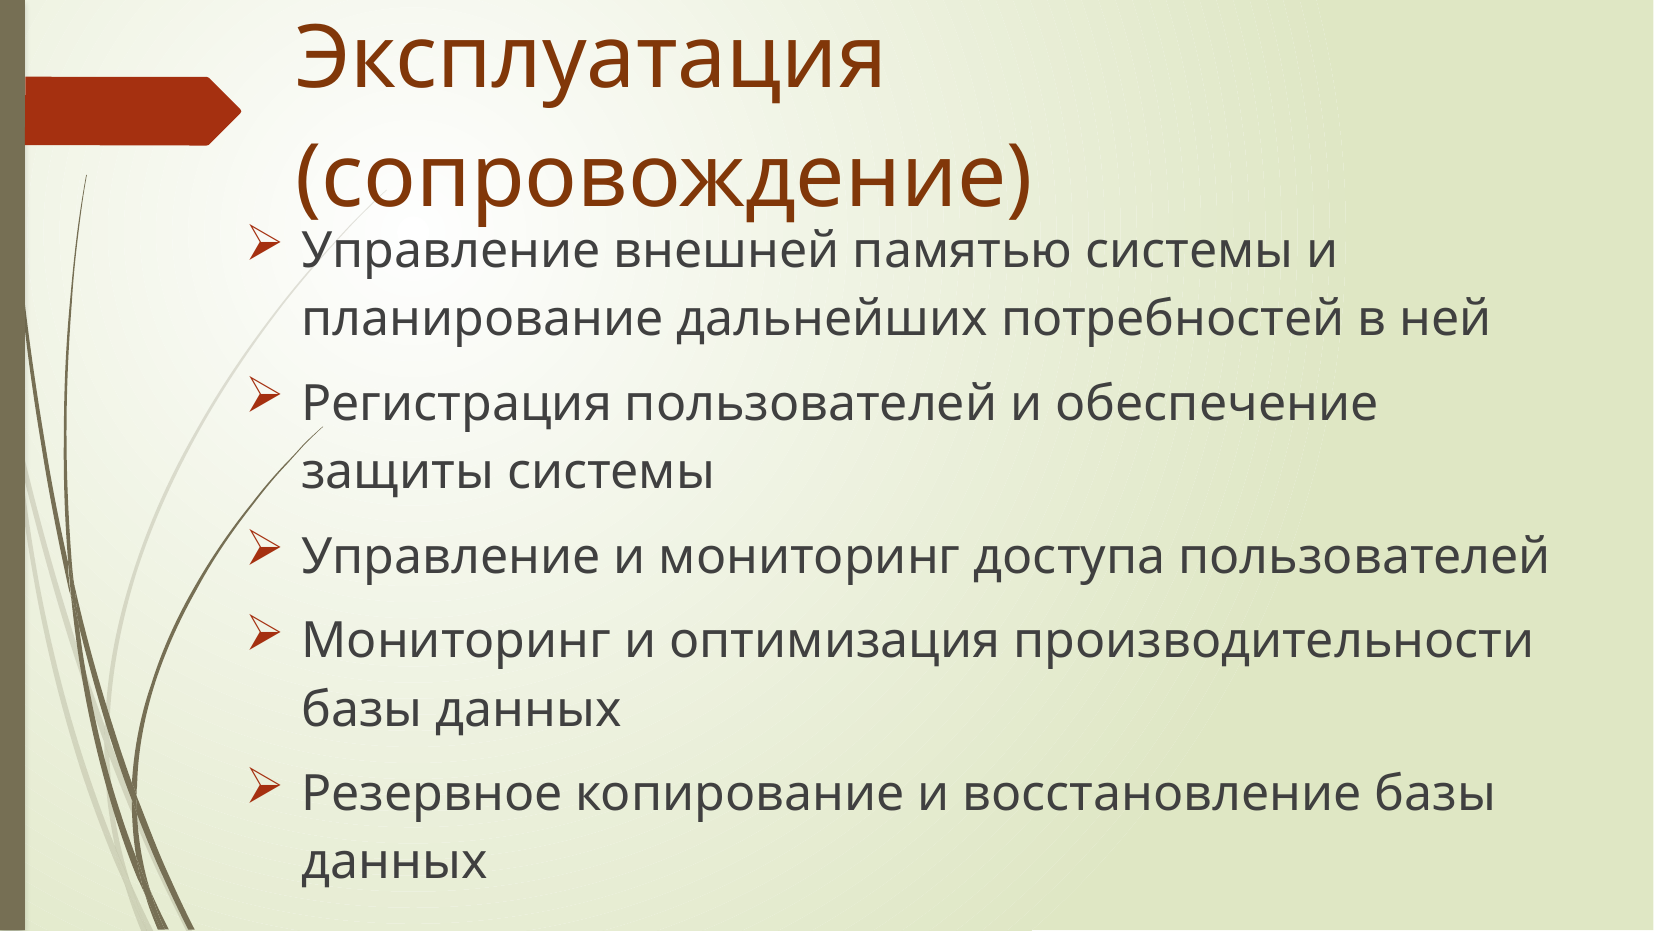

# Эксплуатация (сопровождение)
Управление внешней памятью системы и планирование дальнейших потребностей в ней
Регистрация пользователей и обеспечение защиты системы
Управление и мониторинг доступа пользователей
Мониторинг и оптимизация производительности базы данных
Резервное копирование и восстановление базы данных